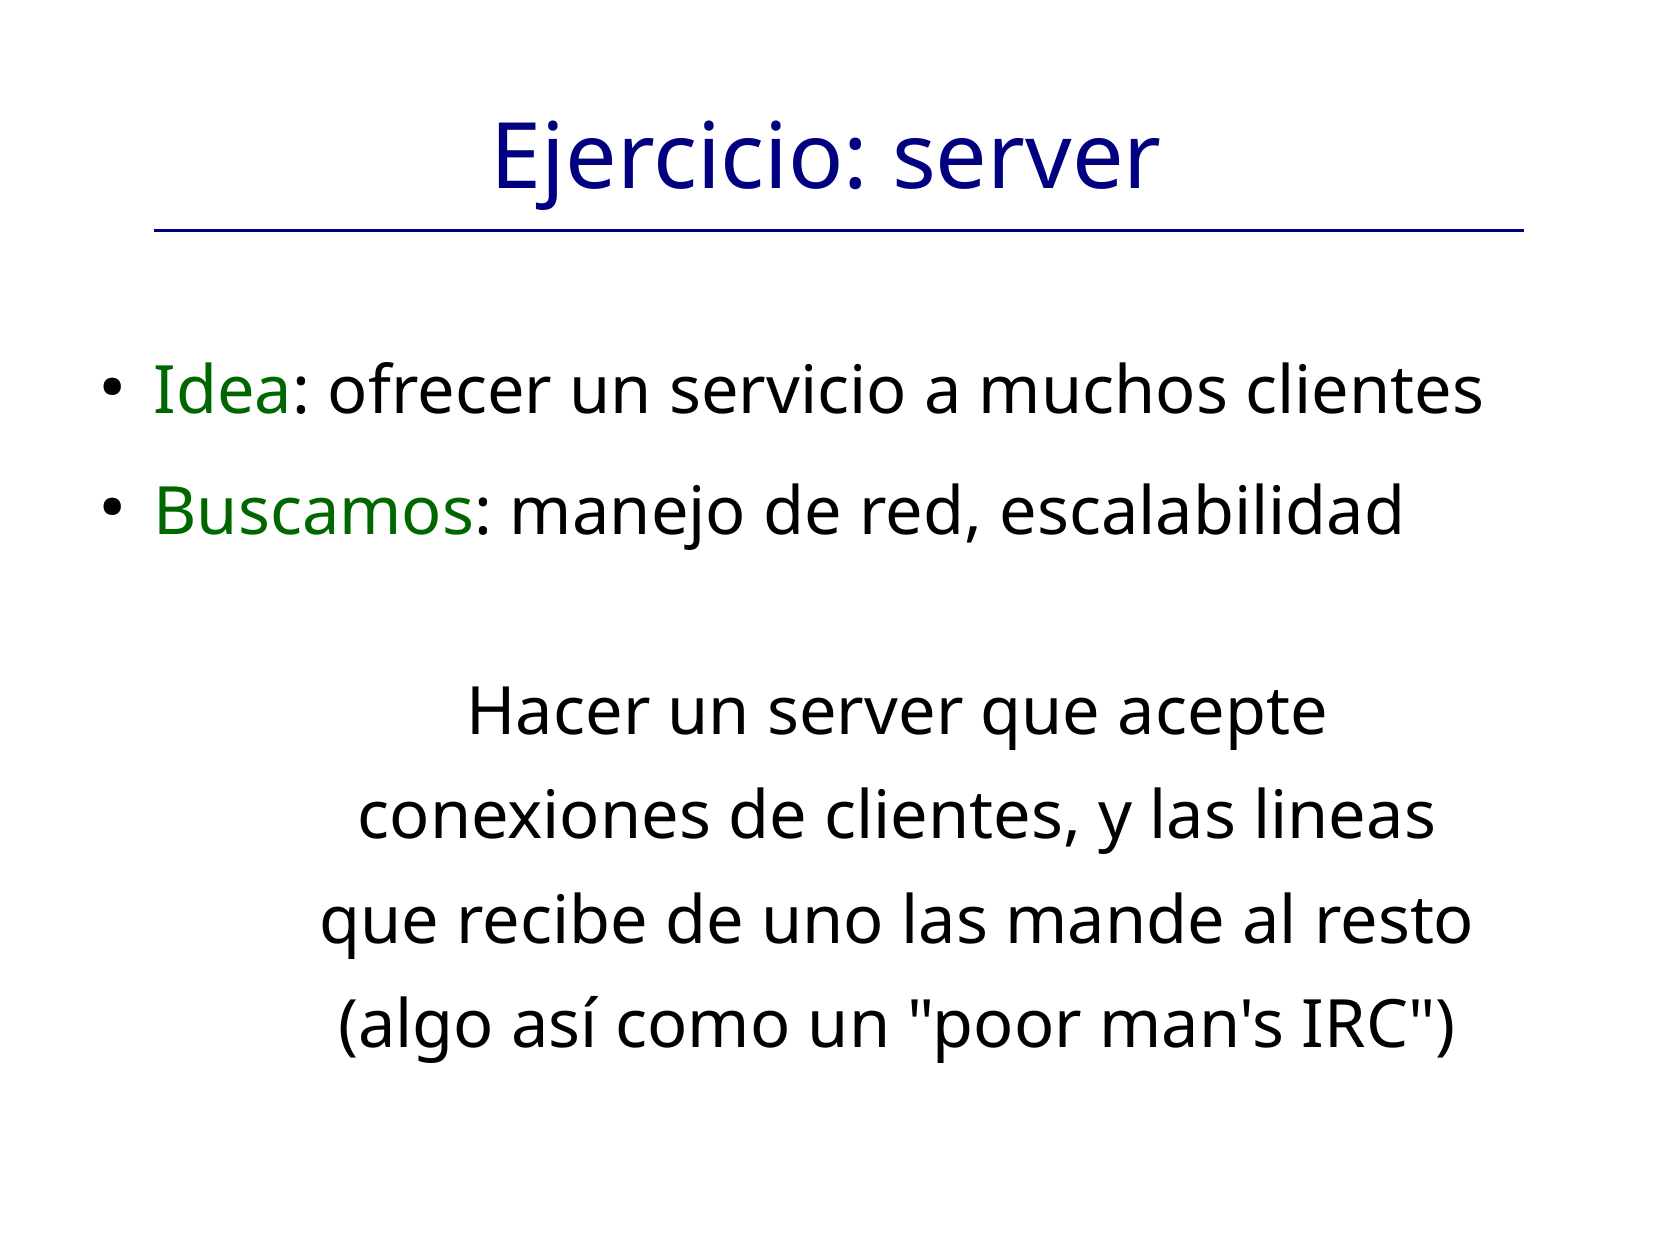

# Ejercicio: server
Idea: ofrecer un servicio a muchos clientes
Buscamos: manejo de red, escalabilidad
Hacer un server que acepte conexiones de clientes, y las lineas que recibe de uno las mande al resto (algo así como un "poor man's IRC")